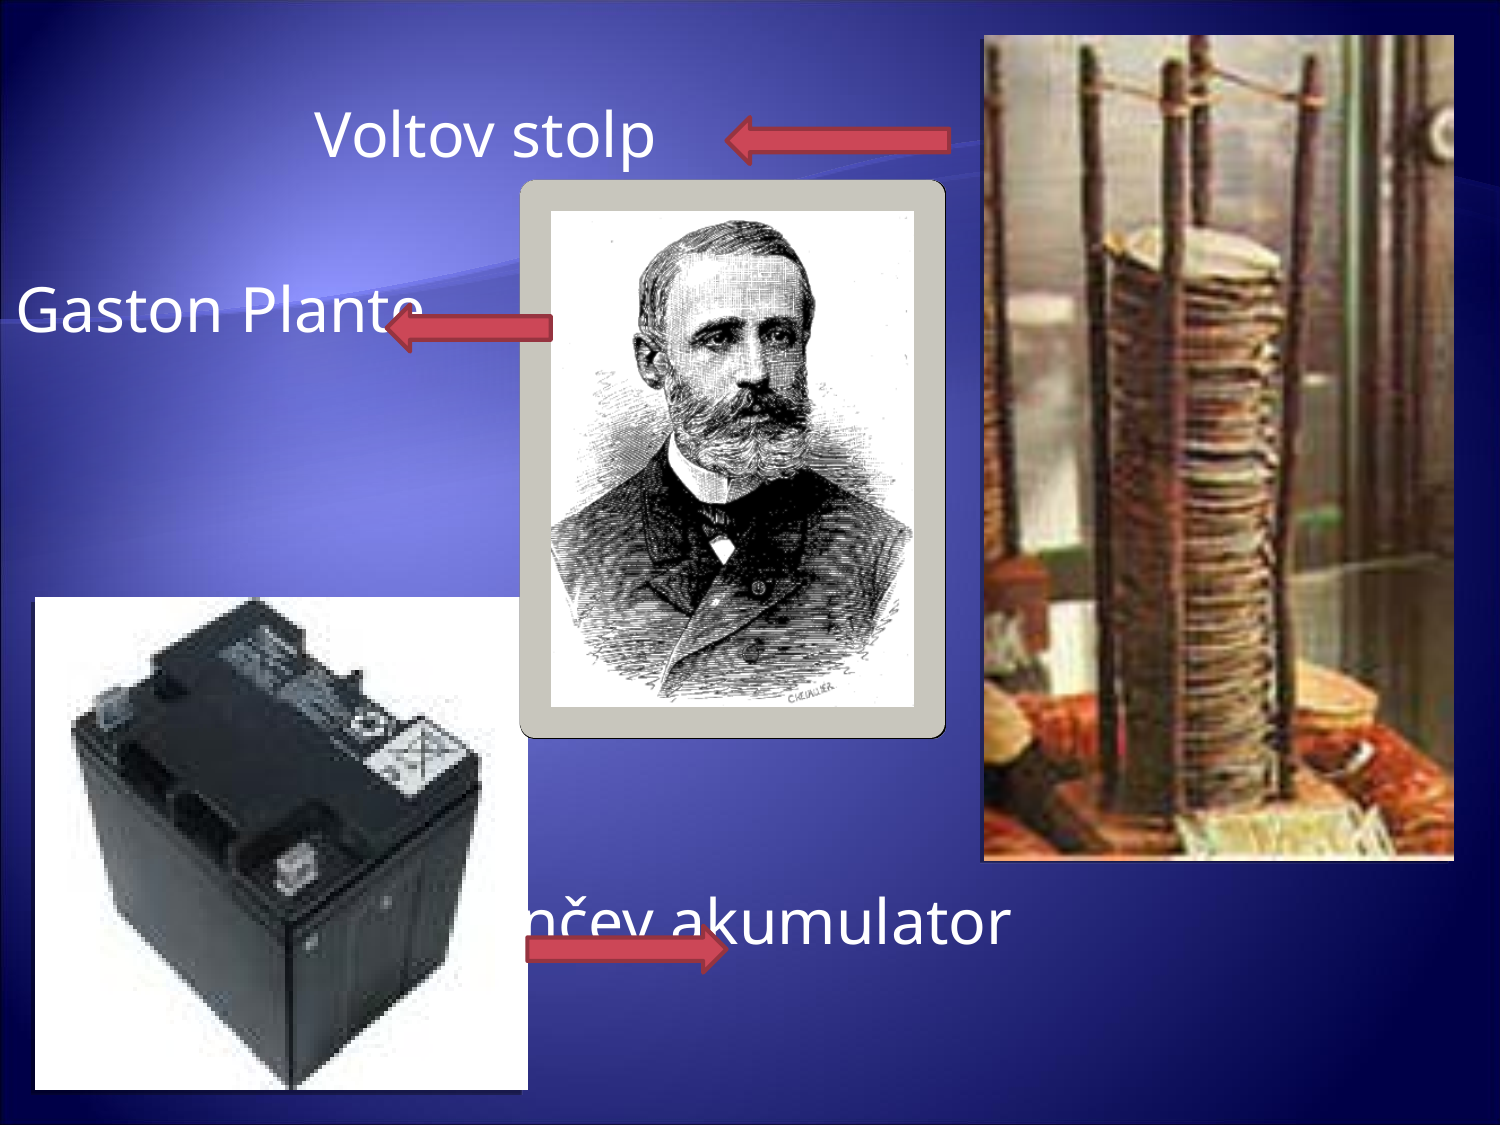

# Voltov stolp
Gaston Plante
						svinčev akumulator